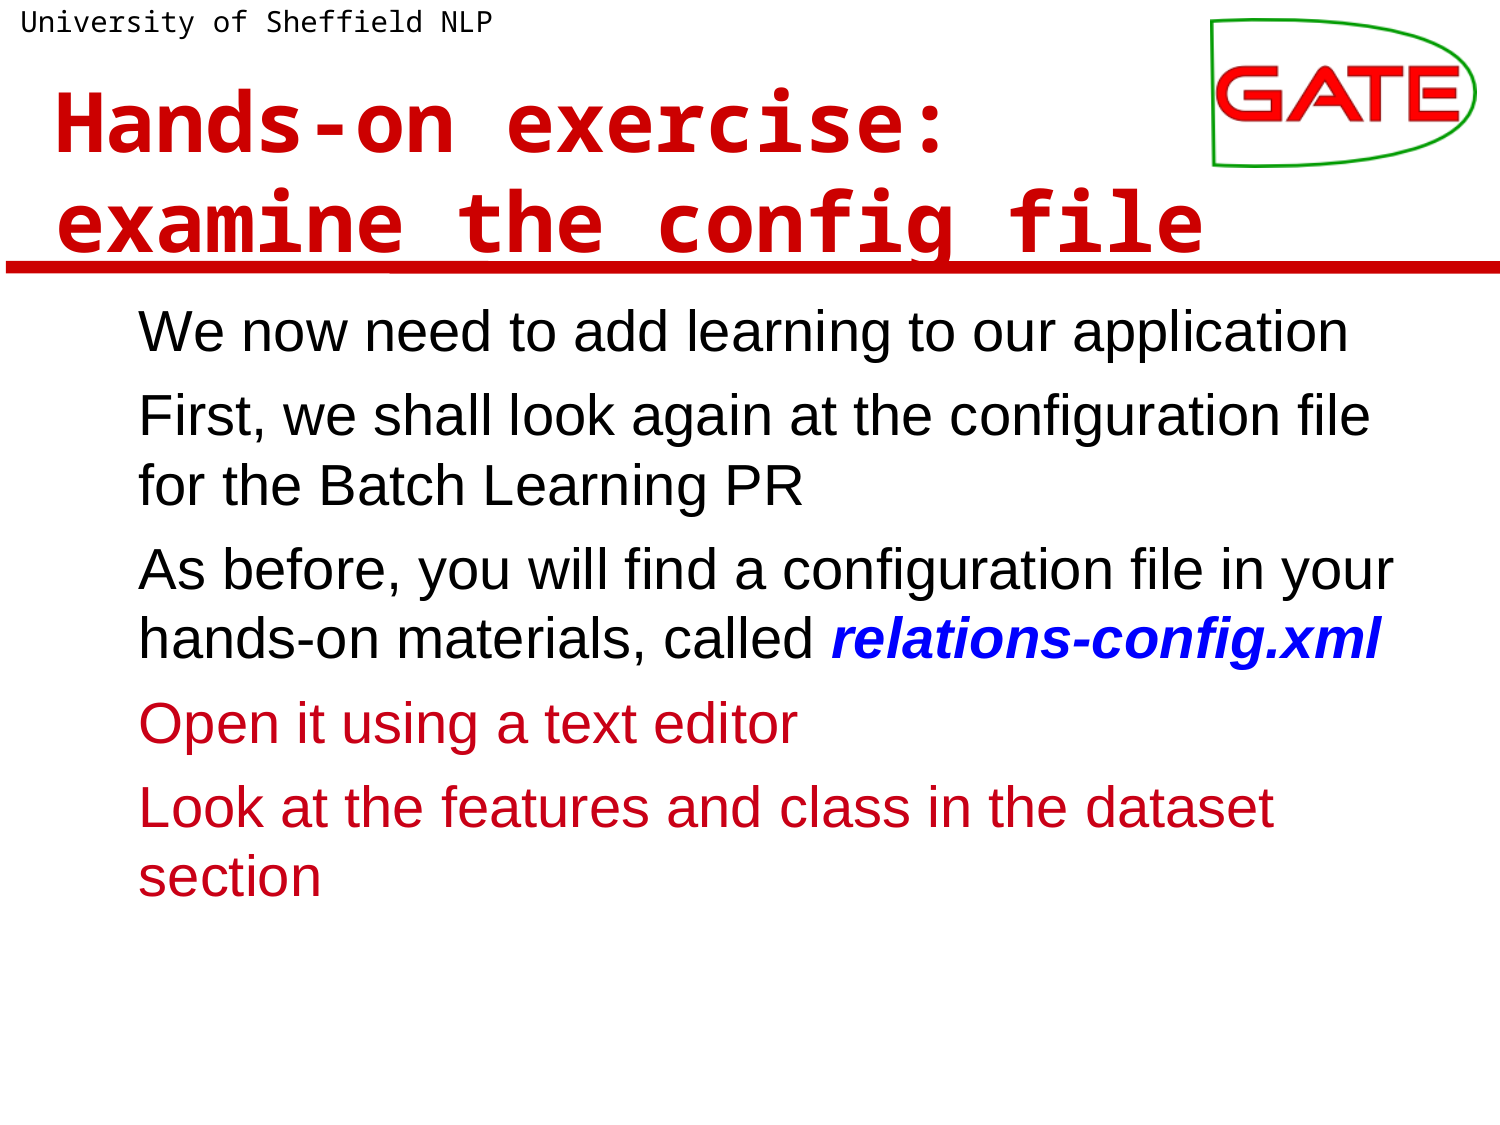

# Hands-on exercise: examine the config file
We now need to add learning to our application
First, we shall look again at the configuration file for the Batch Learning PR
As before, you will find a configuration file in your hands-on materials, called relations-config.xml
Open it using a text editor
Look at the features and class in the dataset section